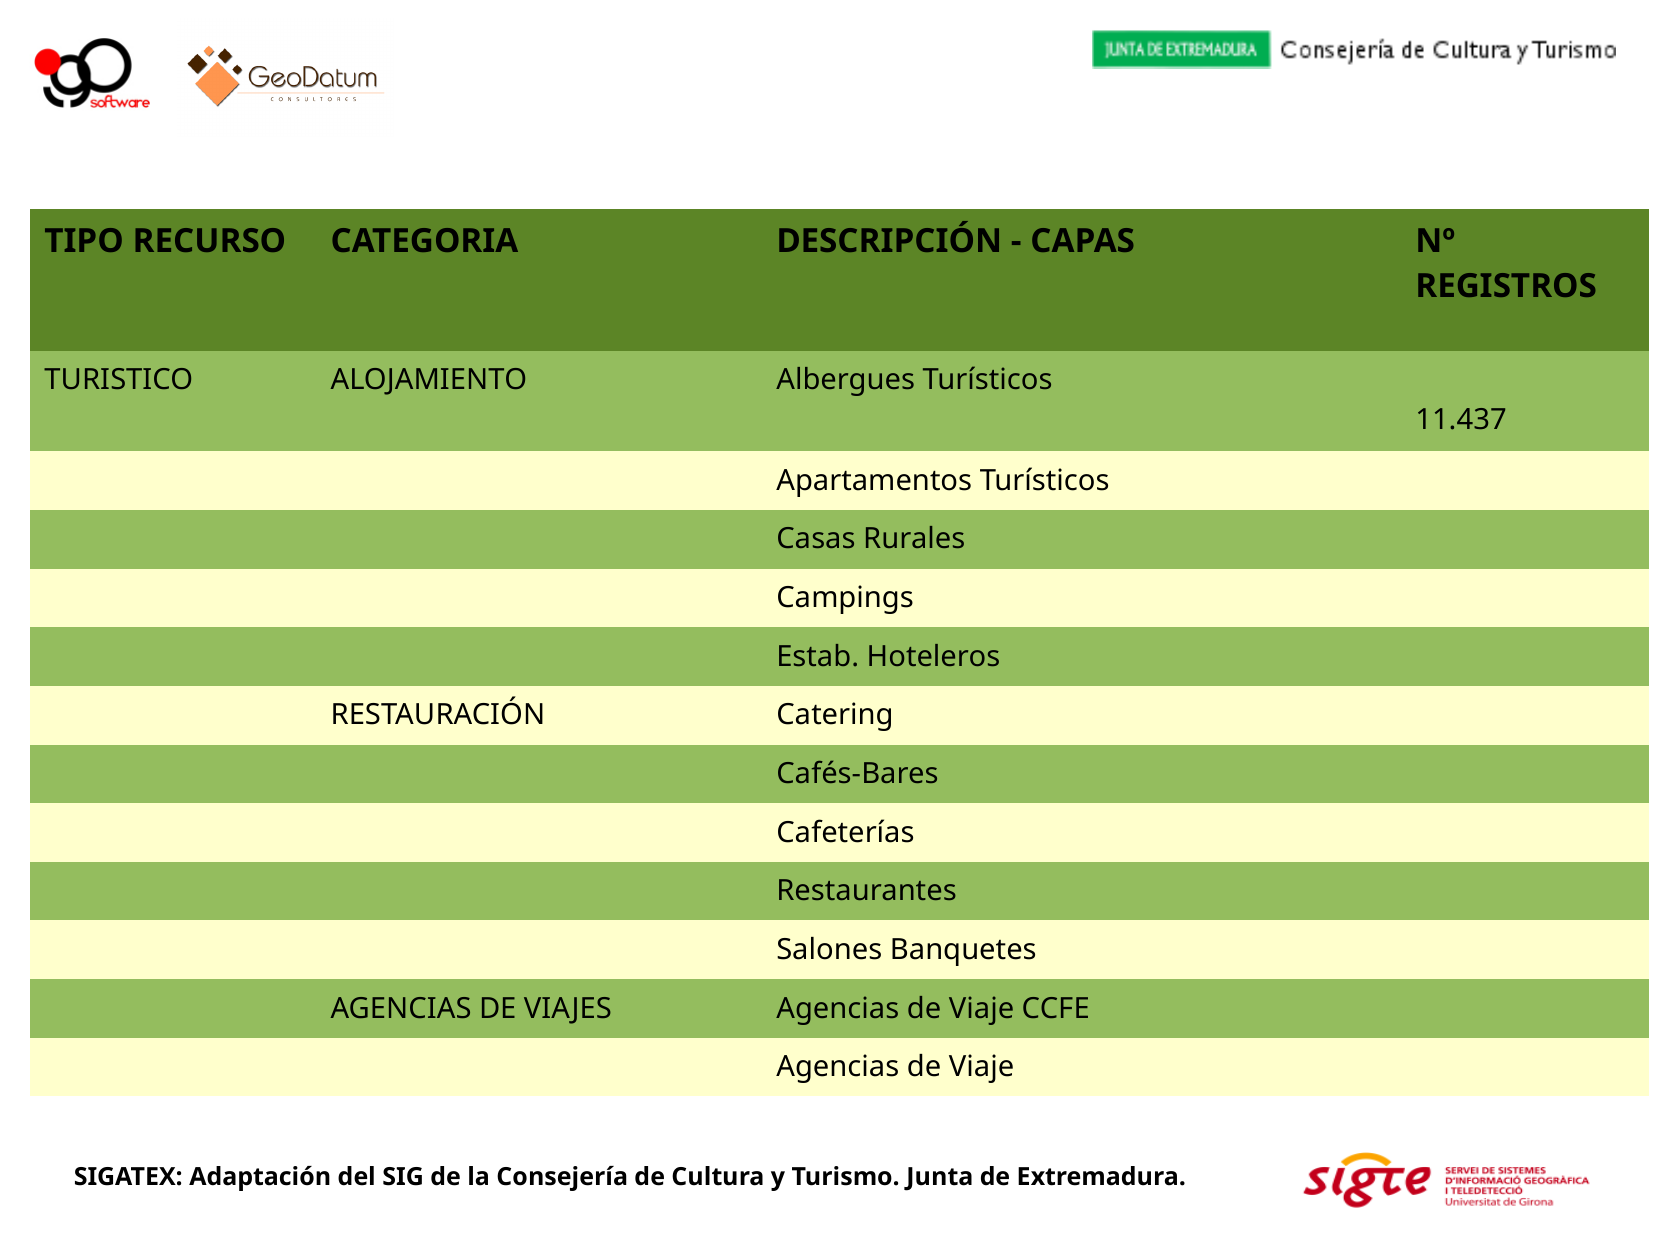

| TIPO RECURSO | CATEGORIA | DESCRIPCIÓN - CAPAS | Nº REGISTROS |
| --- | --- | --- | --- |
| TURISTICO | ALOJAMIENTO | Albergues Turísticos | 11.437 |
| | | Apartamentos Turísticos | |
| | | Casas Rurales | |
| | | Campings | |
| | | Estab. Hoteleros | |
| | RESTAURACIÓN | Catering | |
| | | Cafés-Bares | |
| | | Cafeterías | |
| | | Restaurantes | |
| | | Salones Banquetes | |
| | AGENCIAS DE VIAJES | Agencias de Viaje CCFE | |
| | | Agencias de Viaje | |
SIGATEX: Adaptación del SIG de la Consejería de Cultura y Turismo. Junta de Extremadura.